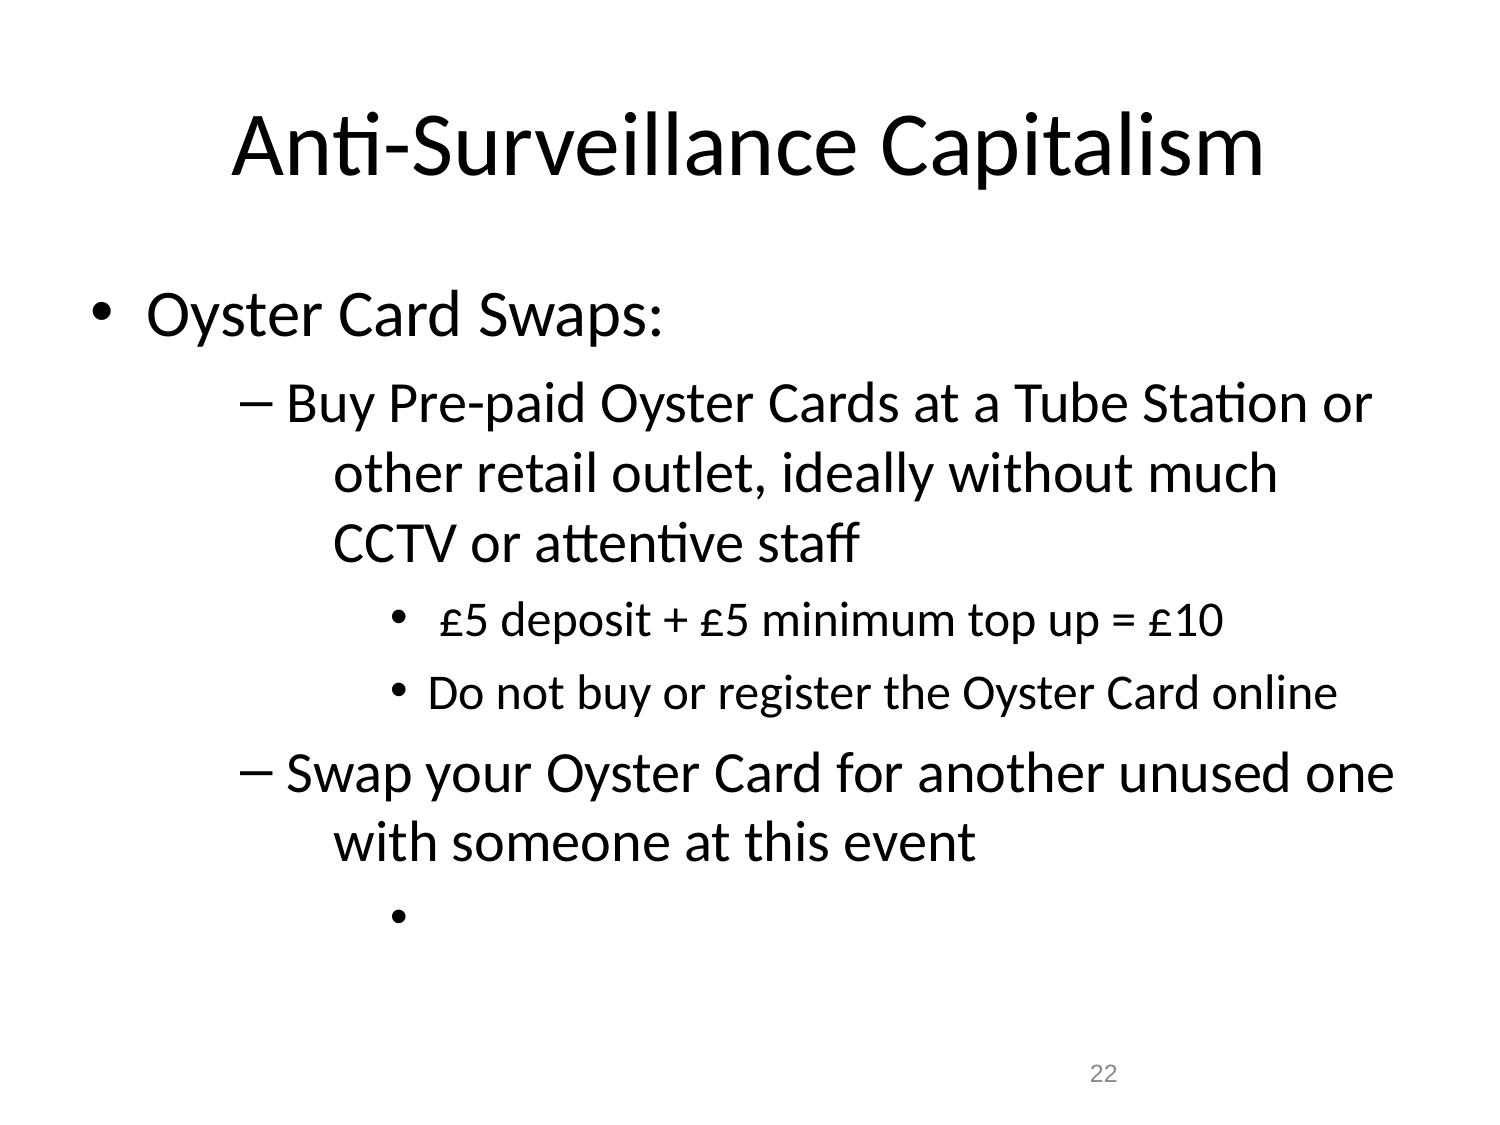

# Anti-Surveillance Capitalism
Oyster Card Swaps:
Buy Pre-paid Oyster Cards at a Tube Station or other retail outlet, ideally without much CCTV or attentive staff
 £5 deposit + £5 minimum top up = £10
Do not buy or register the Oyster Card online
Swap your Oyster Card for another unused one with someone at this event
22